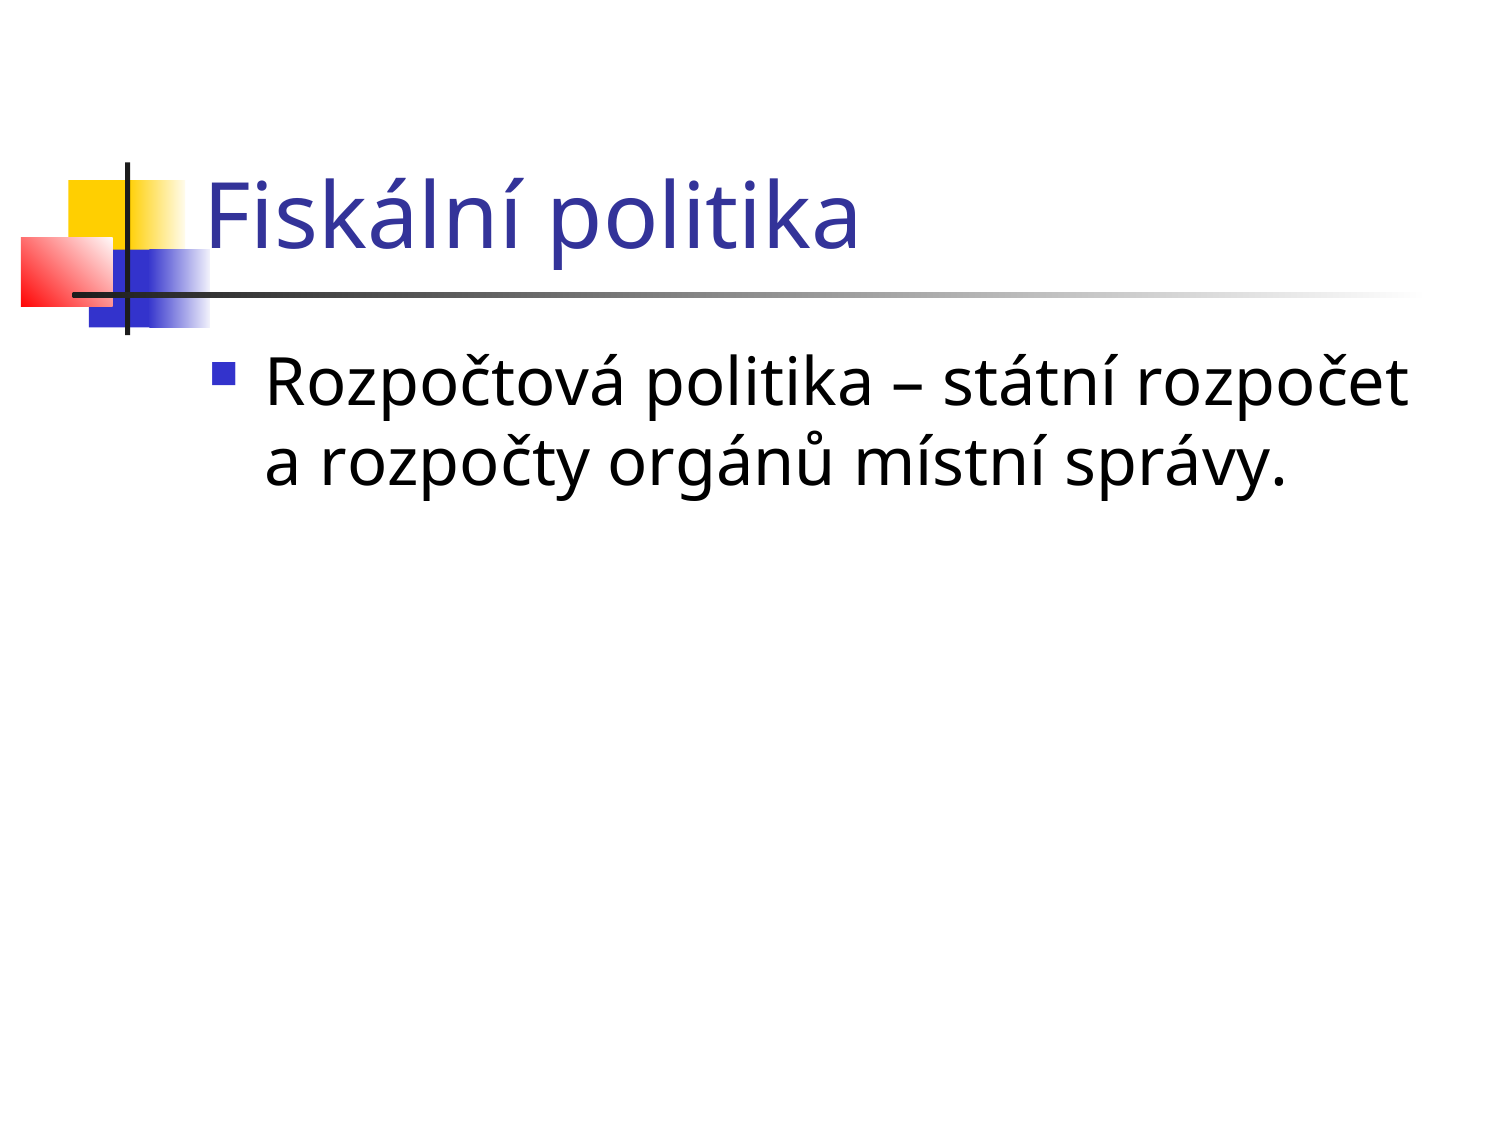

# Fiskální politika
Rozpočtová politika – státní rozpočet a rozpočty orgánů místní správy.